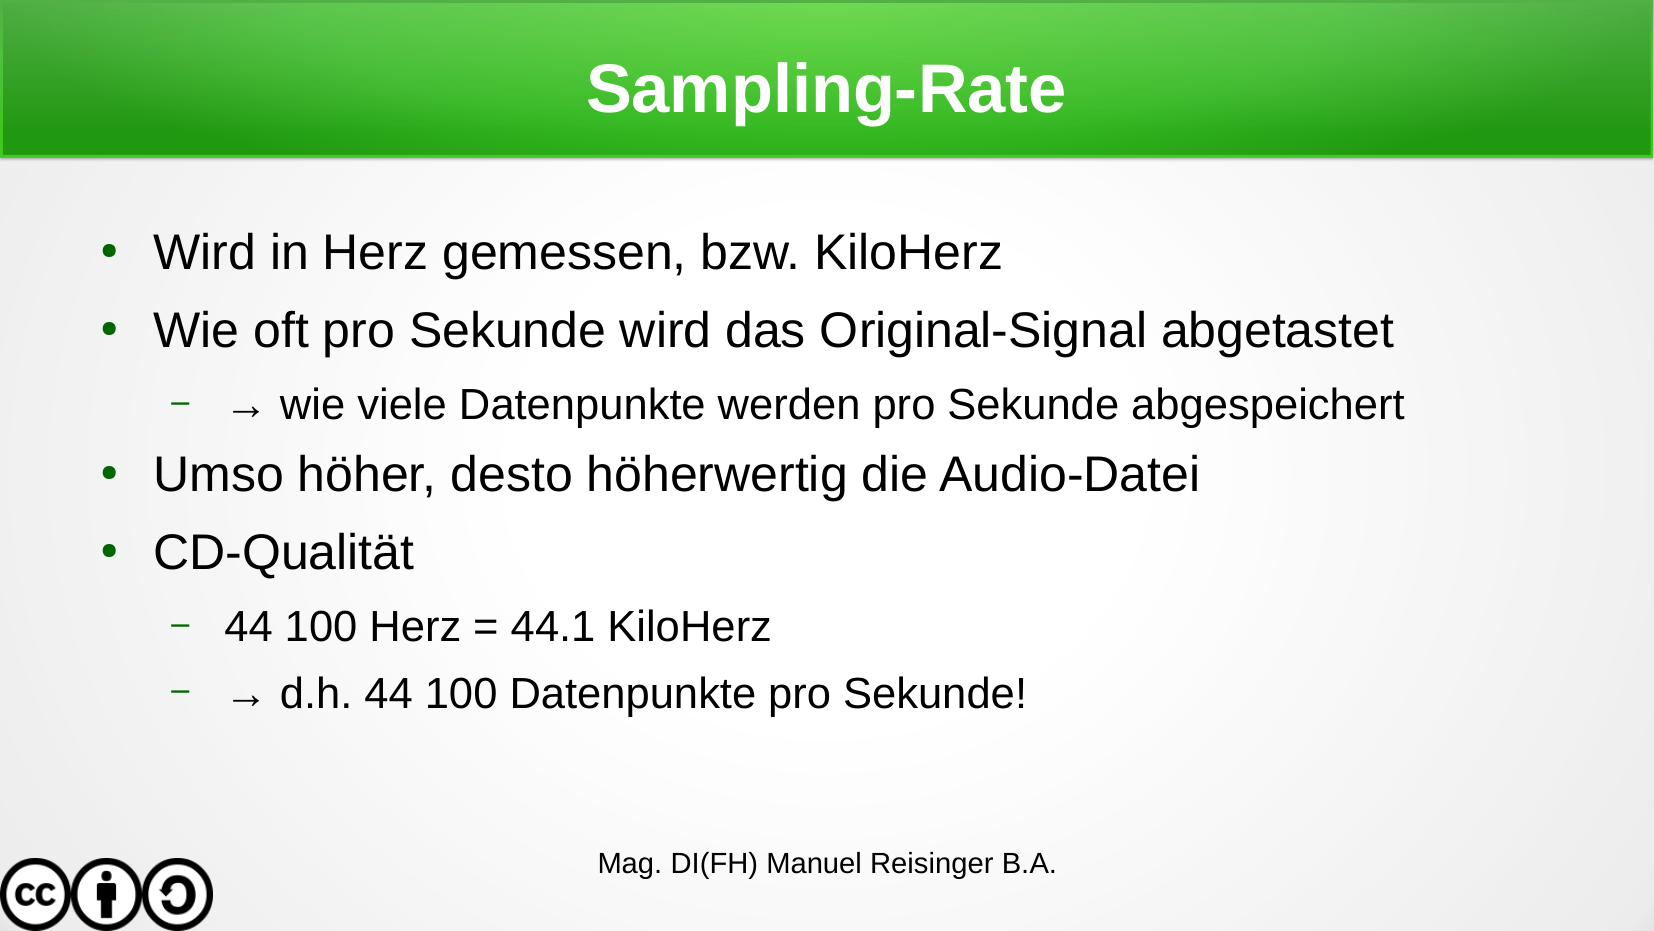

# Sampling-Rate
Wird in Herz gemessen, bzw. KiloHerz
Wie oft pro Sekunde wird das Original-Signal abgetastet
→ wie viele Datenpunkte werden pro Sekunde abgespeichert
Umso höher, desto höherwertig die Audio-Datei
CD-Qualität
44 100 Herz = 44.1 KiloHerz
→ d.h. 44 100 Datenpunkte pro Sekunde!